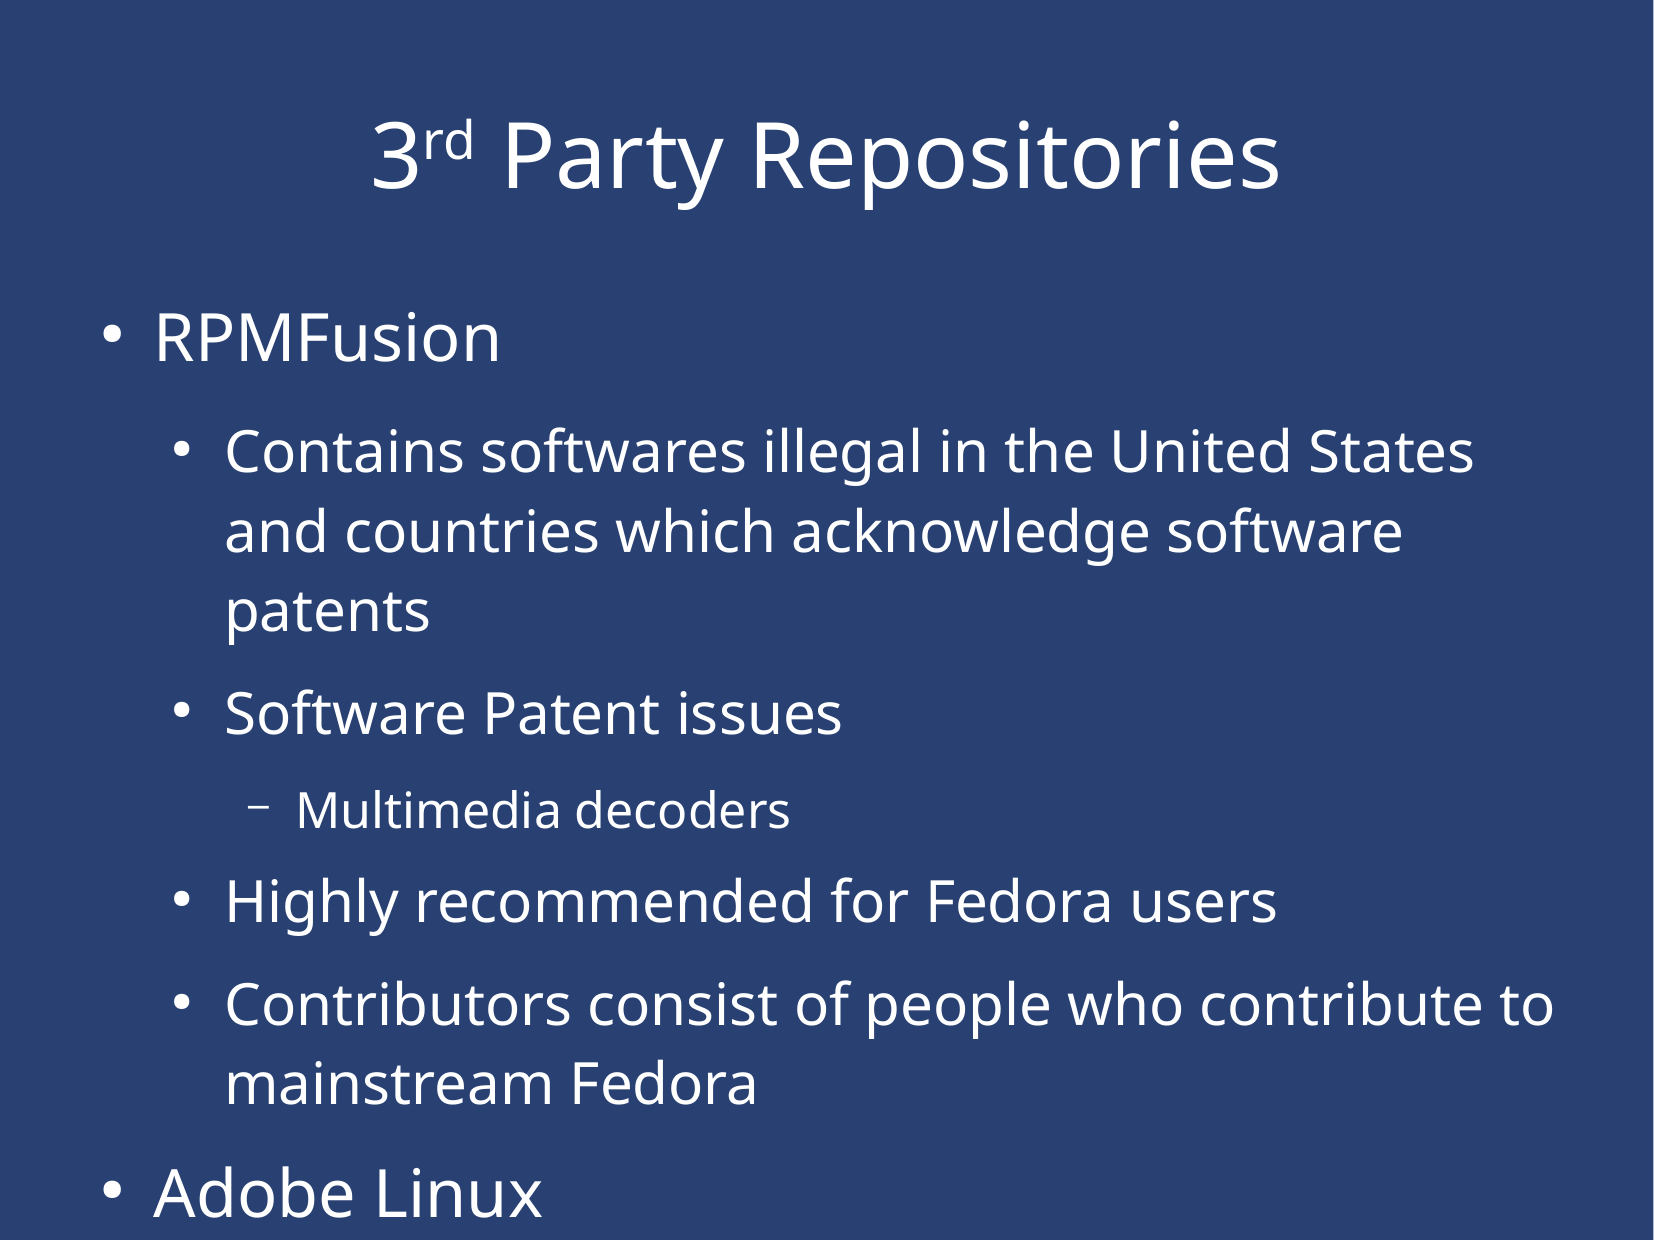

# 3rd Party Repositories
RPMFusion
Contains softwares illegal in the United States and countries which acknowledge software patents
Software Patent issues
Multimedia decoders
Highly recommended for Fedora users
Contributors consist of people who contribute to mainstream Fedora
Adobe Linux
Closed source repository of several Adobe products (Flash player, Acrobat Reader, etc)